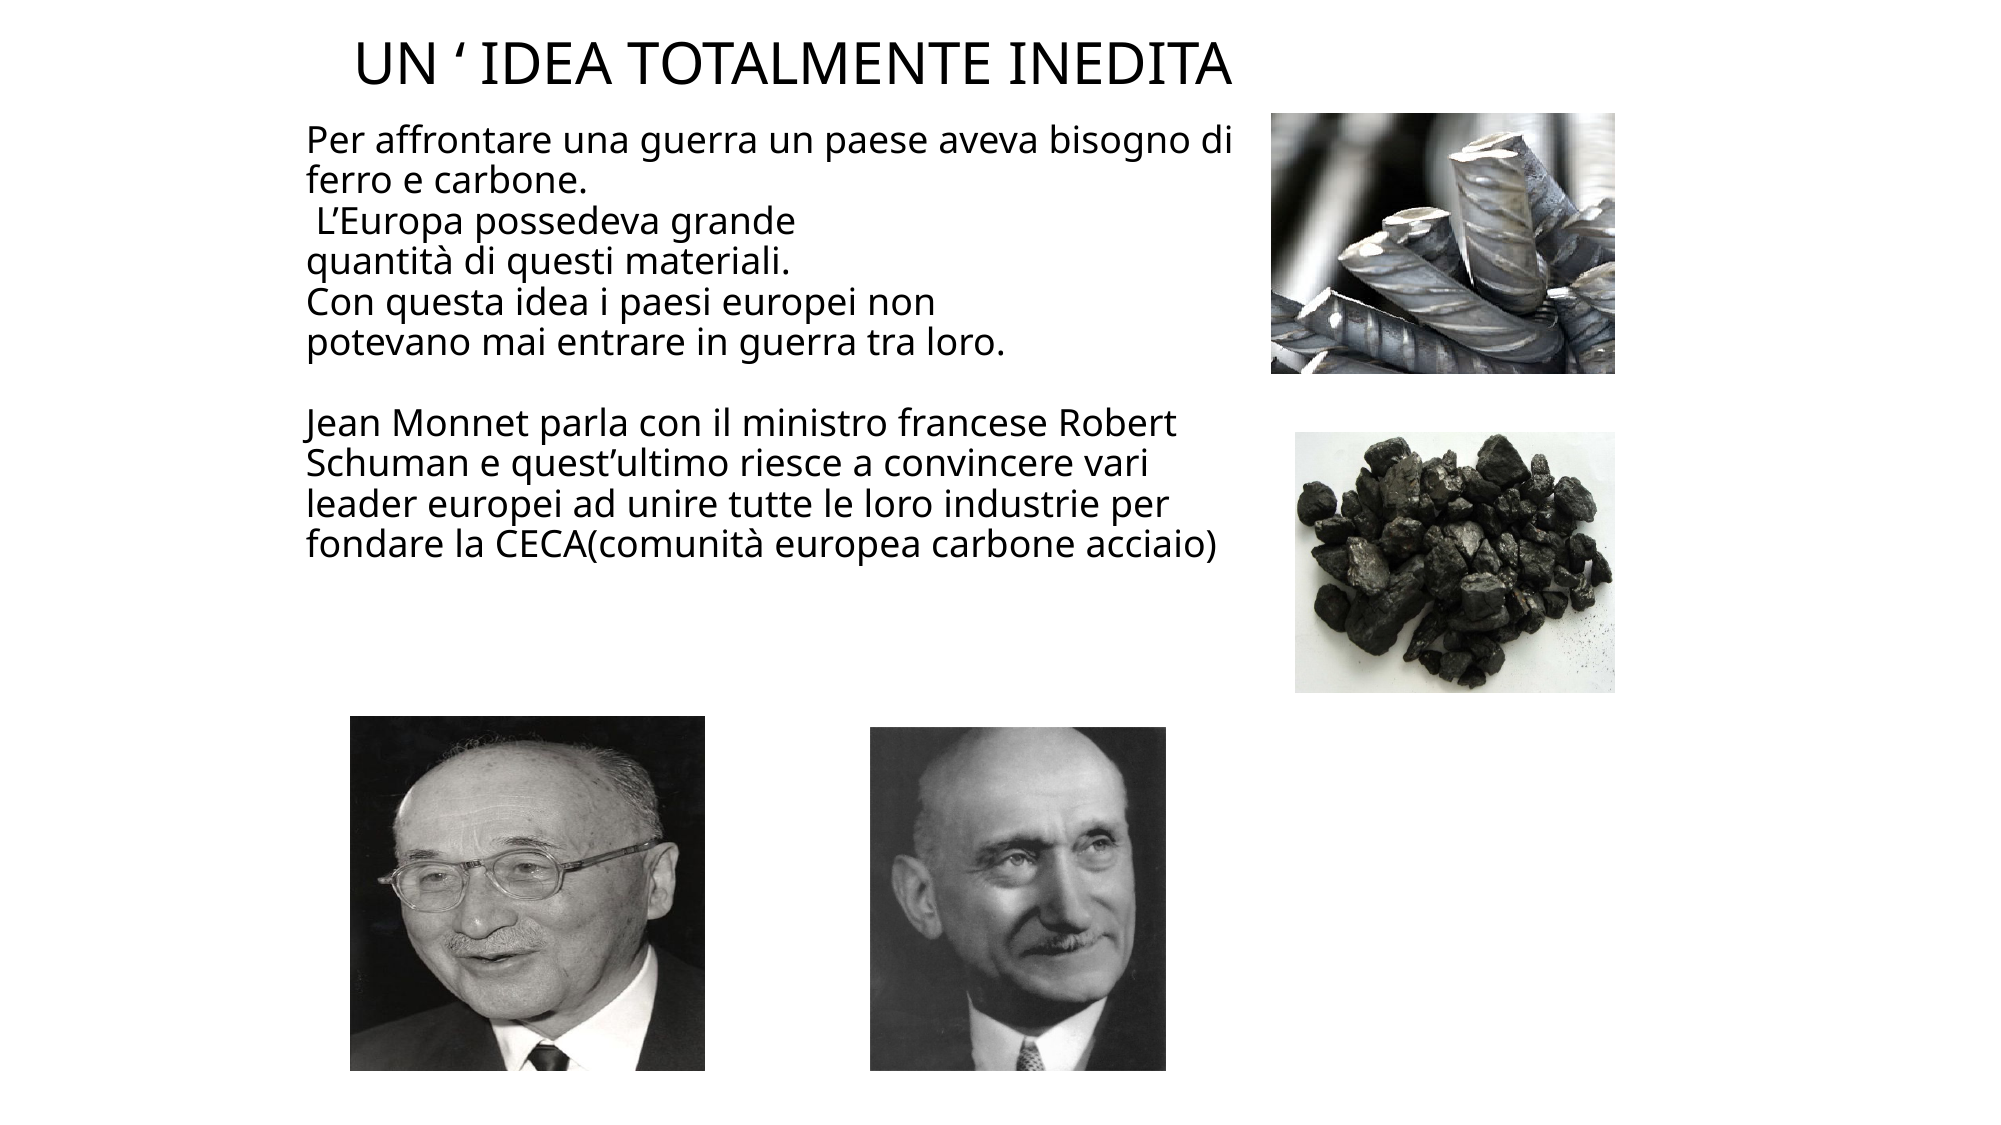

# UN ‘ IDEA TOTALMENTE INEDITA
Per affrontare una guerra un paese aveva bisogno di
ferro e carbone.
 L’Europa possedeva grande
quantità di questi materiali.
Con questa idea i paesi europei non
potevano mai entrare in guerra tra loro.
Jean Monnet parla con il ministro francese Robert
Schuman e quest’ultimo riesce a convincere vari
leader europei ad unire tutte le loro industrie per
fondare la CECA(comunità europea carbone acciaio)